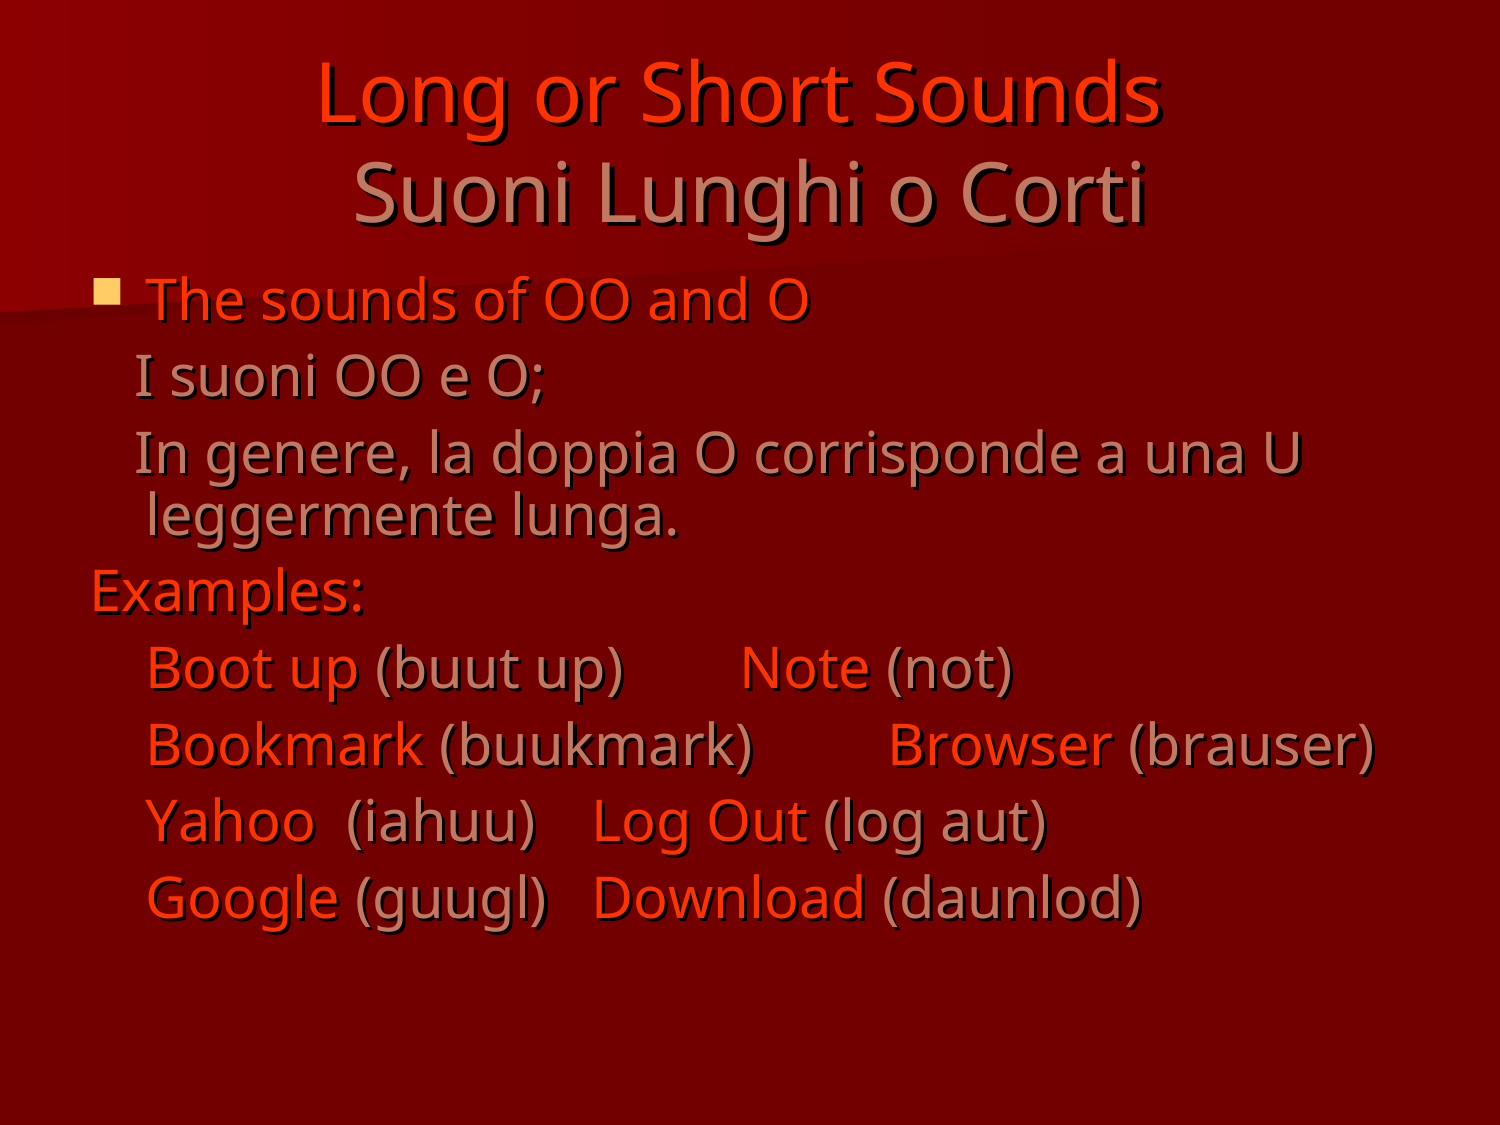

# Long or Short Sounds Suoni Lunghi o Corti
The sounds of OO and O
 I suoni OO e O;
 In genere, la doppia O corrisponde a una U leggermente lunga.
Examples:
	Boot up (buut up) 		Note (not)
	Bookmark (buukmark) 	Browser (brauser)
	Yahoo (iahuu)			Log Out (log aut)
	Google (guugl)			Download (daunlod)